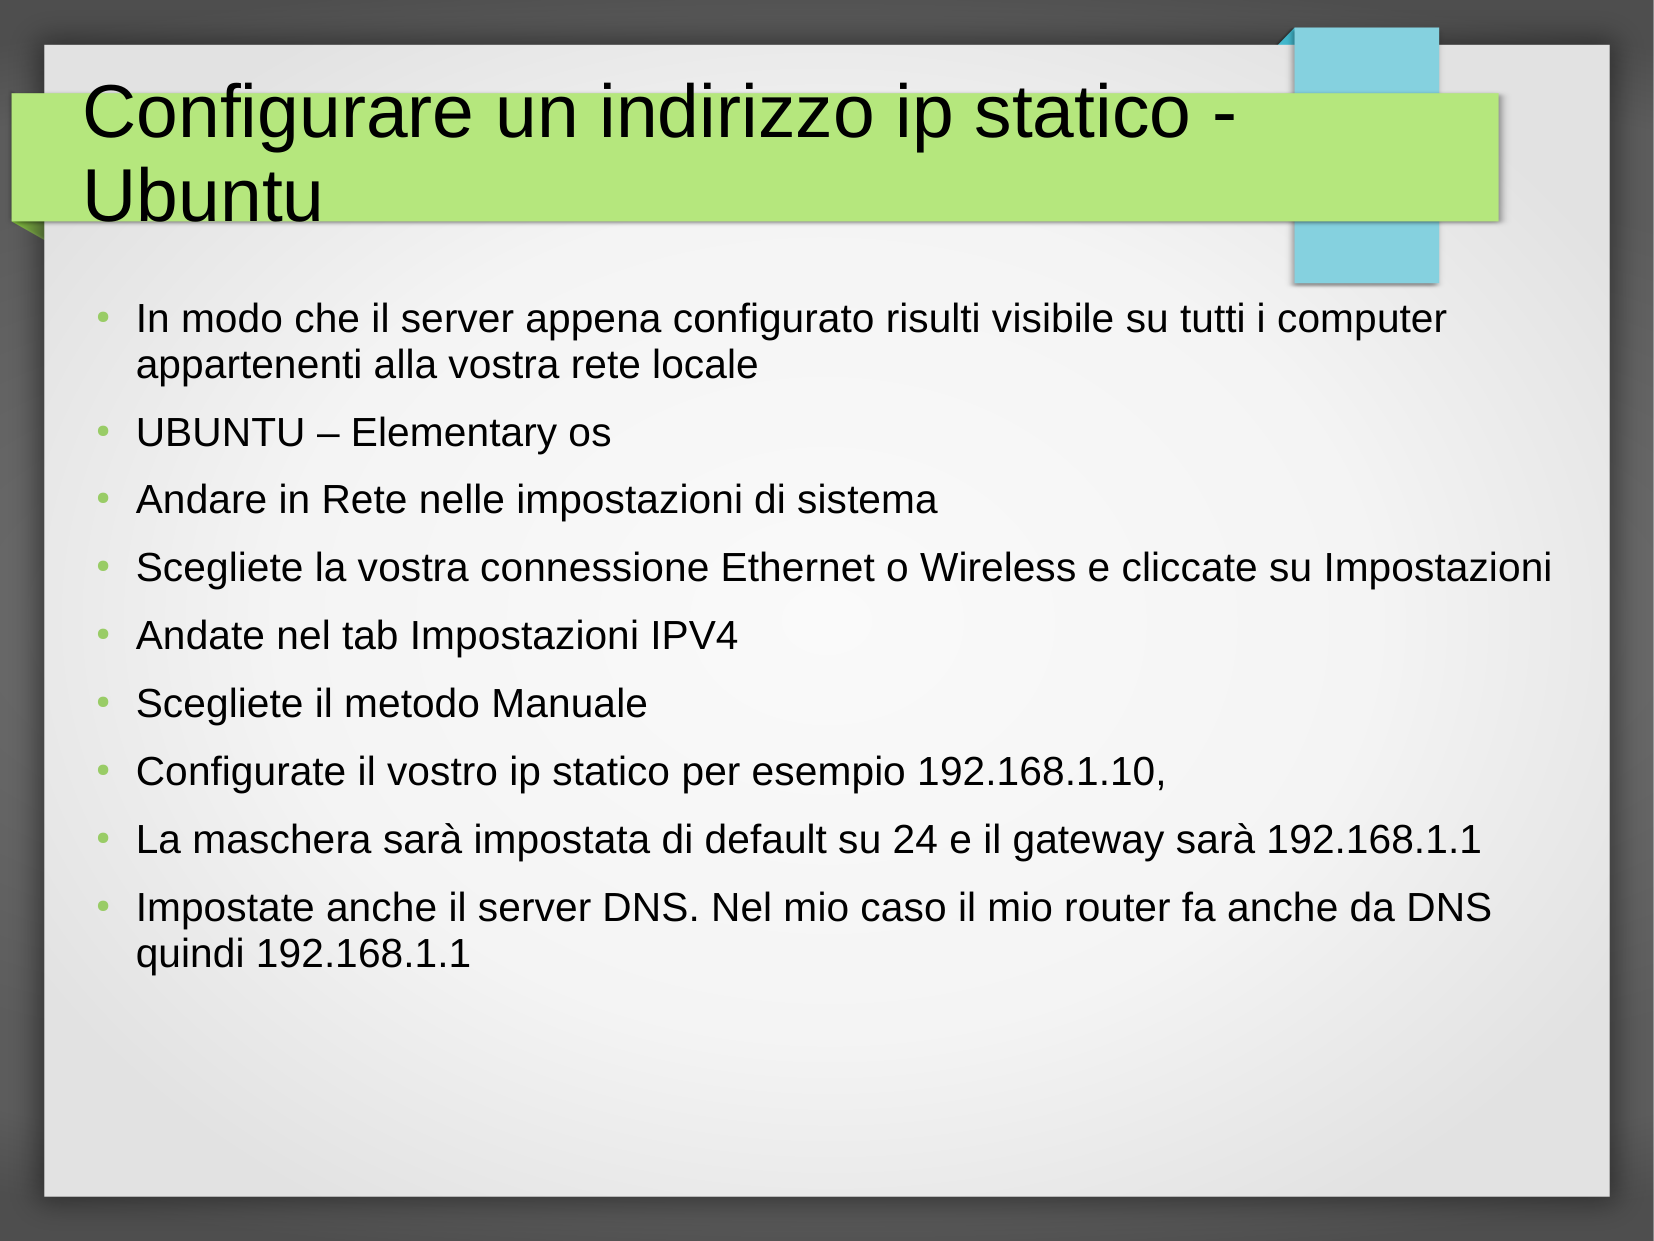

# Configurare un indirizzo ip statico - Ubuntu
In modo che il server appena configurato risulti visibile su tutti i computer appartenenti alla vostra rete locale
UBUNTU – Elementary os
Andare in Rete nelle impostazioni di sistema
Scegliete la vostra connessione Ethernet o Wireless e cliccate su Impostazioni
Andate nel tab Impostazioni IPV4
Scegliete il metodo Manuale
Configurate il vostro ip statico per esempio 192.168.1.10,
La maschera sarà impostata di default su 24 e il gateway sarà 192.168.1.1
Impostate anche il server DNS. Nel mio caso il mio router fa anche da DNS quindi 192.168.1.1